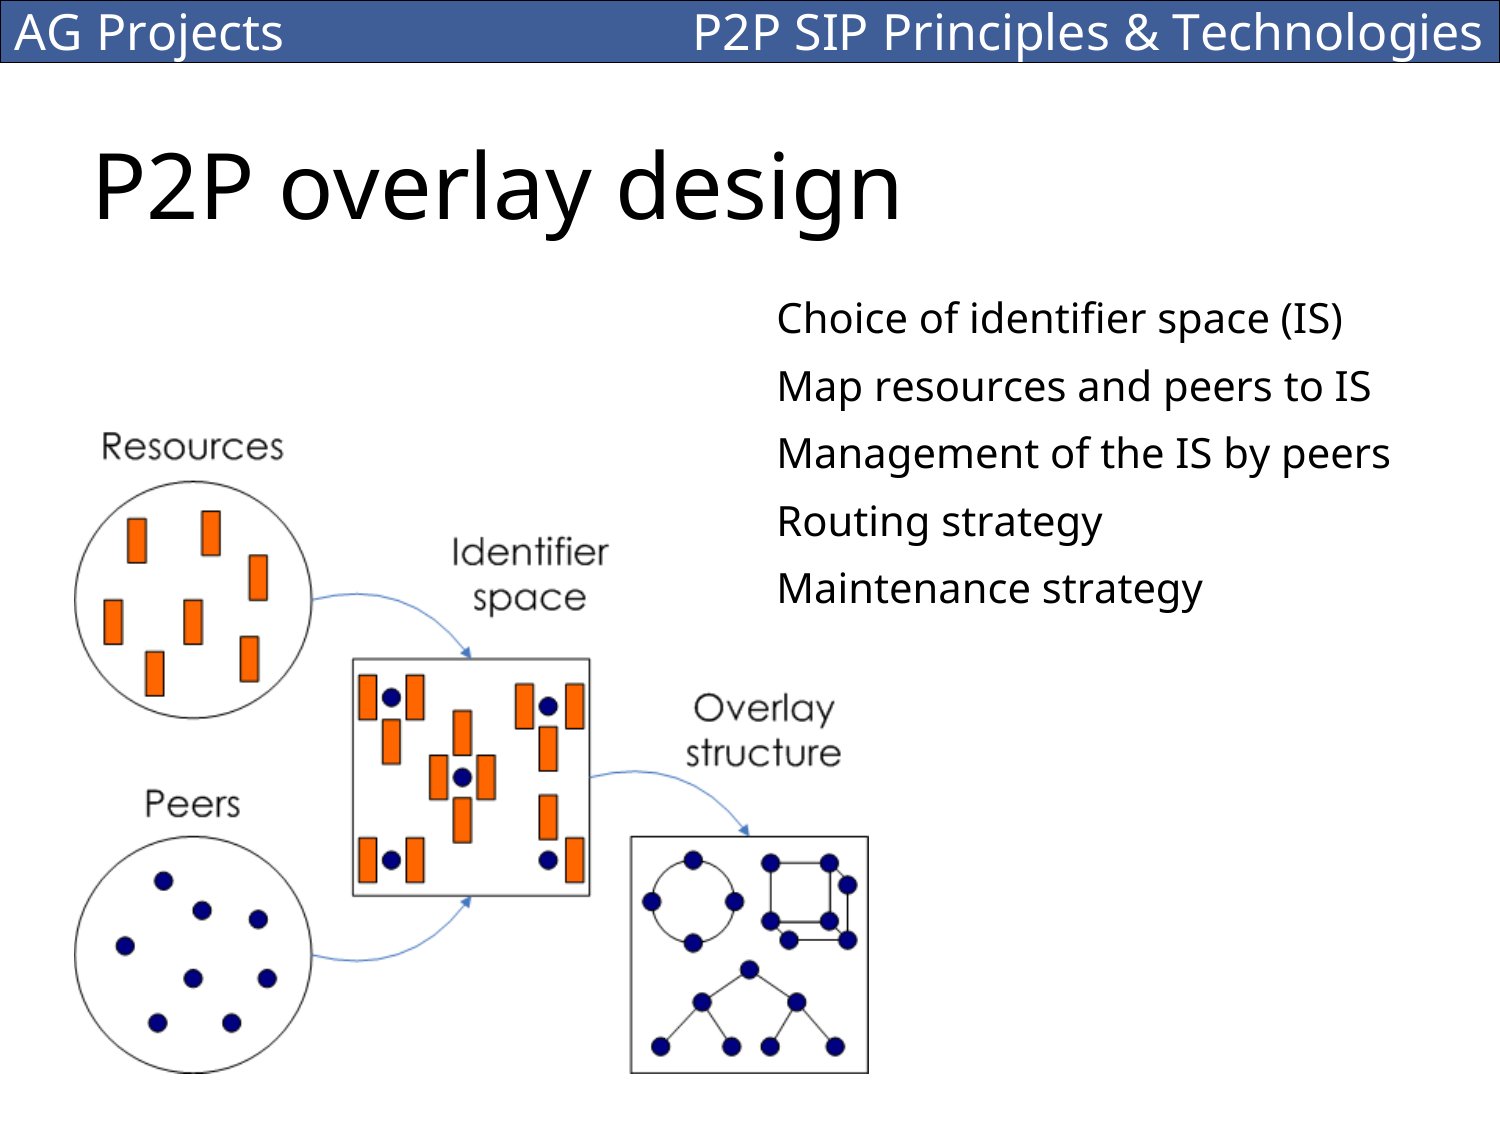

P2P overlay design
Choice of identifier space (IS)
Map resources and peers to IS
Management of the IS by peers
Routing strategy
Maintenance strategy